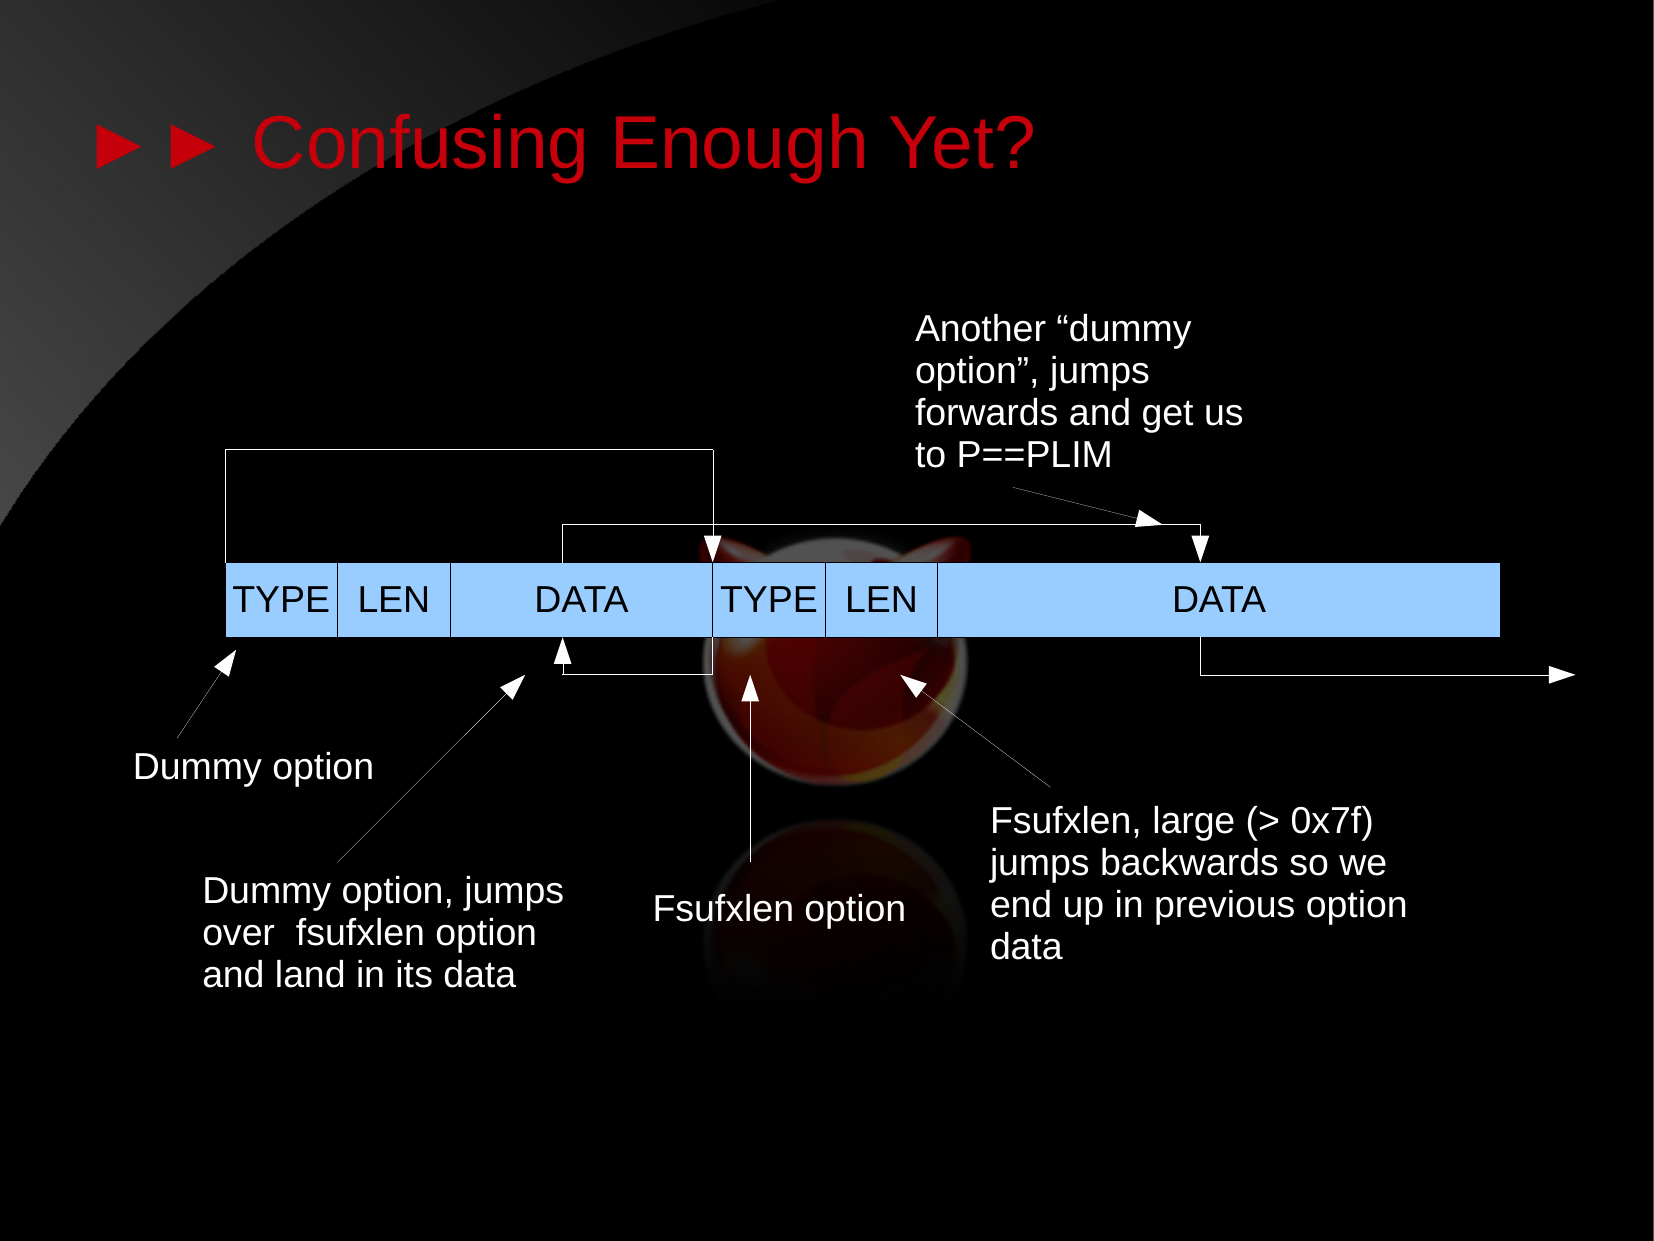

# ►► Confusing Enough Yet?
Another “dummy option”, jumps forwards and get us to P==PLIM
TYPE
LEN
DATA
TYPE
LEN
DATA
Dummy option
Fsufxlen, large (> 0x7f) jumps backwards so we end up in previous option data
Dummy option, jumps over fsufxlen option and land in its data
Fsufxlen option